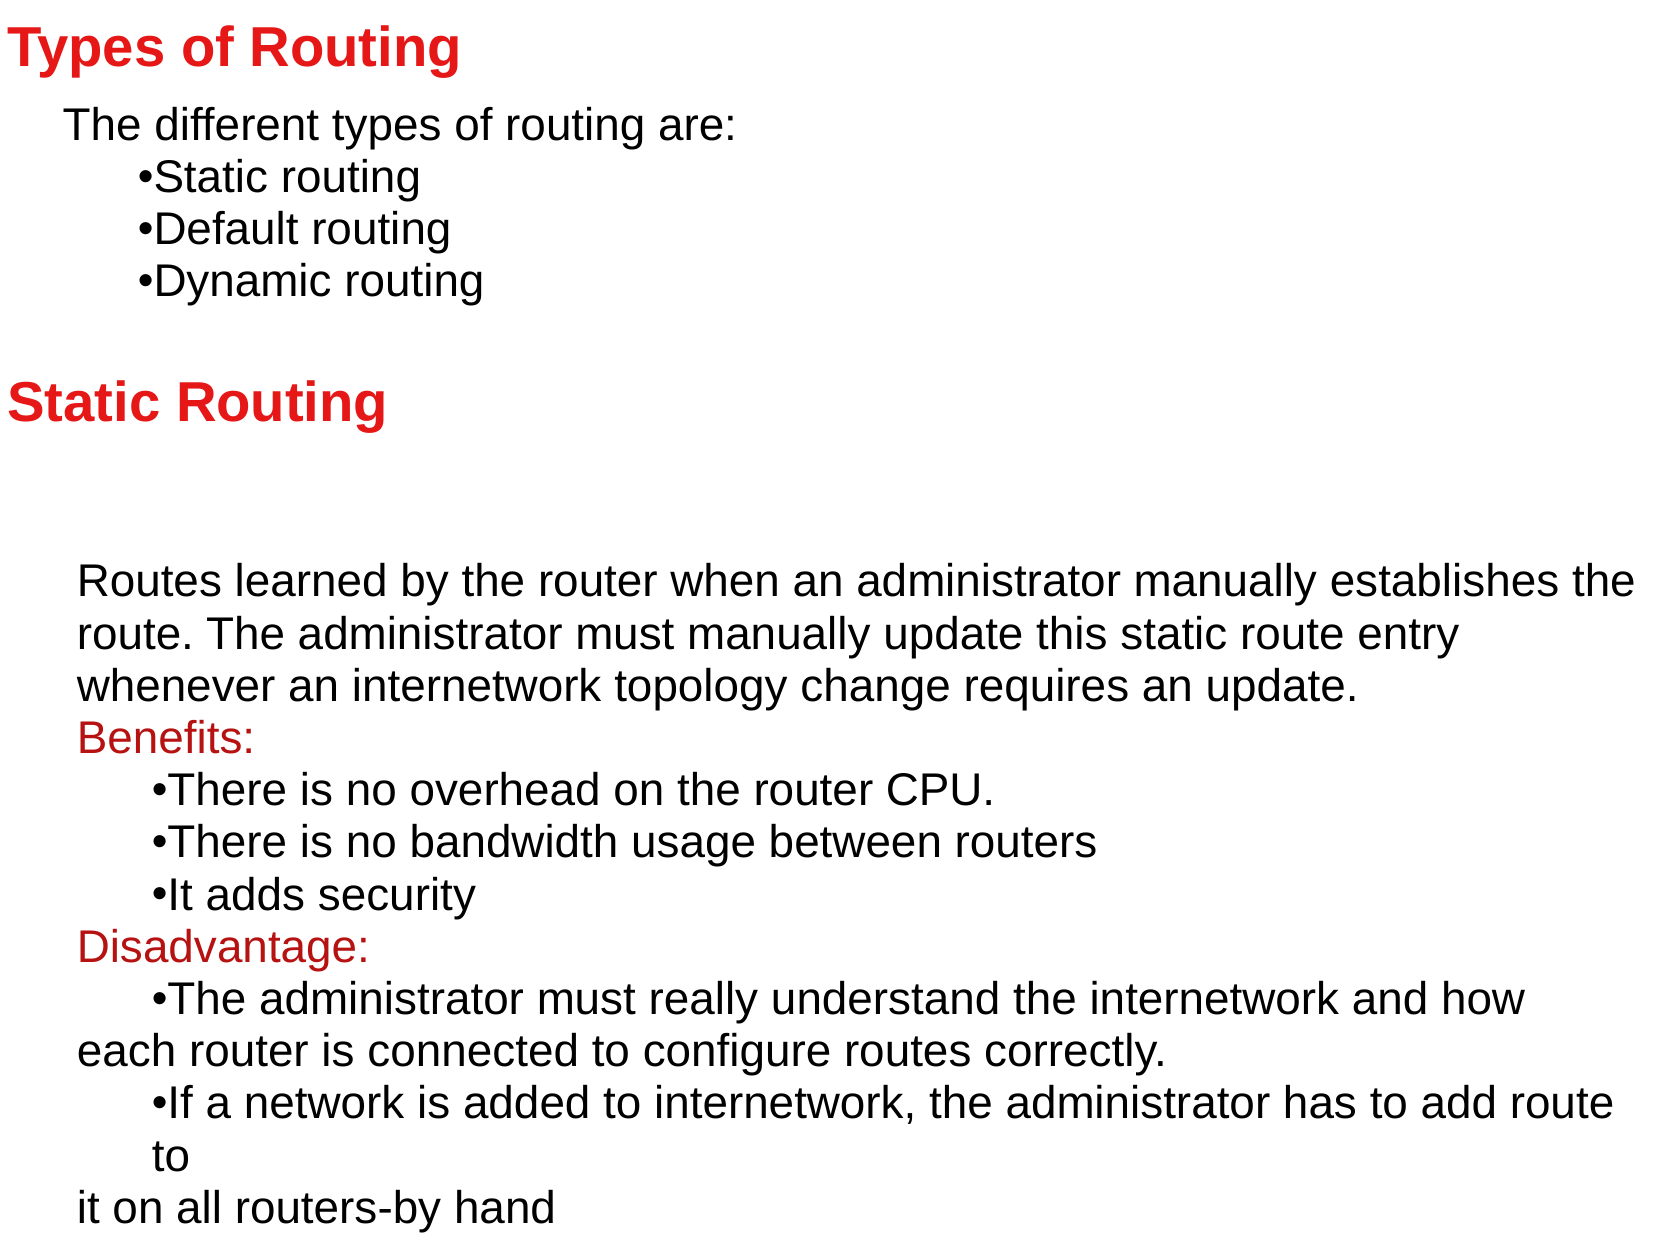

Types of Routing
The different types of routing are:
Static routing
Default routing
Dynamic routing
Static Routing
Routes learned by the router when an administrator manually establishes the route. The administrator must manually update this static route entry whenever an internetwork topology change requires an update.
Benefits:
There is no overhead on the router CPU.
There is no bandwidth usage between routers
It adds security
Disadvantage:
The administrator must really understand the internetwork and how
each router is connected to configure routes correctly.
If a network is added to internetwork, the administrator has to add route to
it on all routers-by hand